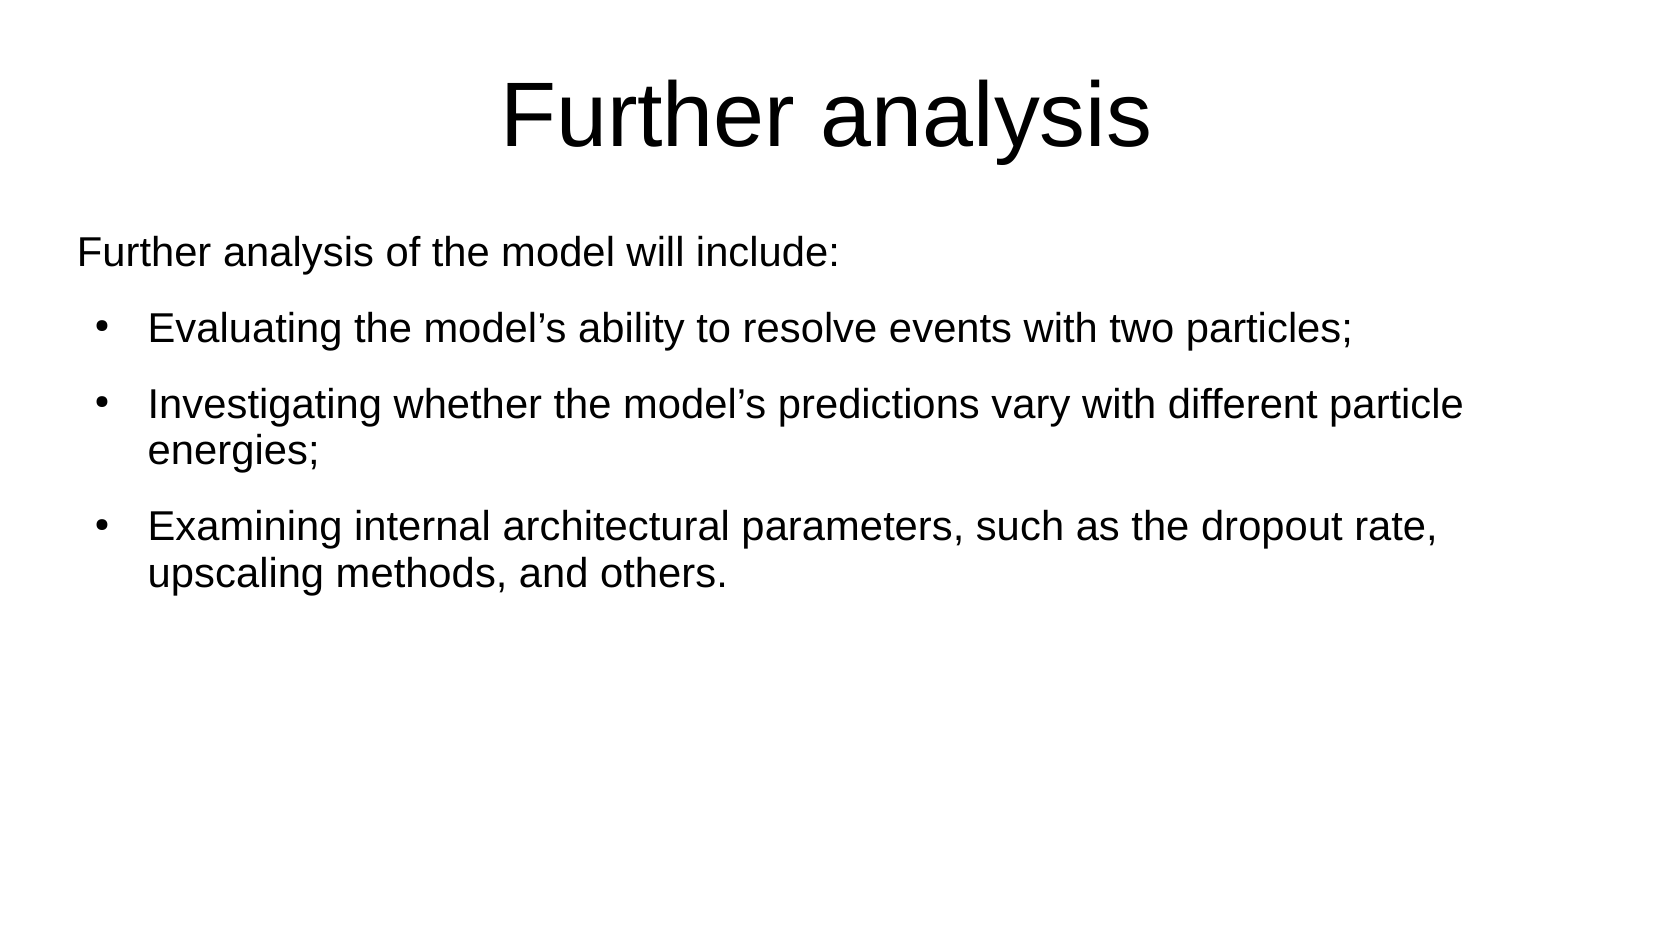

# Further analysis
Further analysis of the model will include:
Evaluating the model’s ability to resolve events with two particles;
Investigating whether the model’s predictions vary with different particle energies;
Examining internal architectural parameters, such as the dropout rate, upscaling methods, and others.